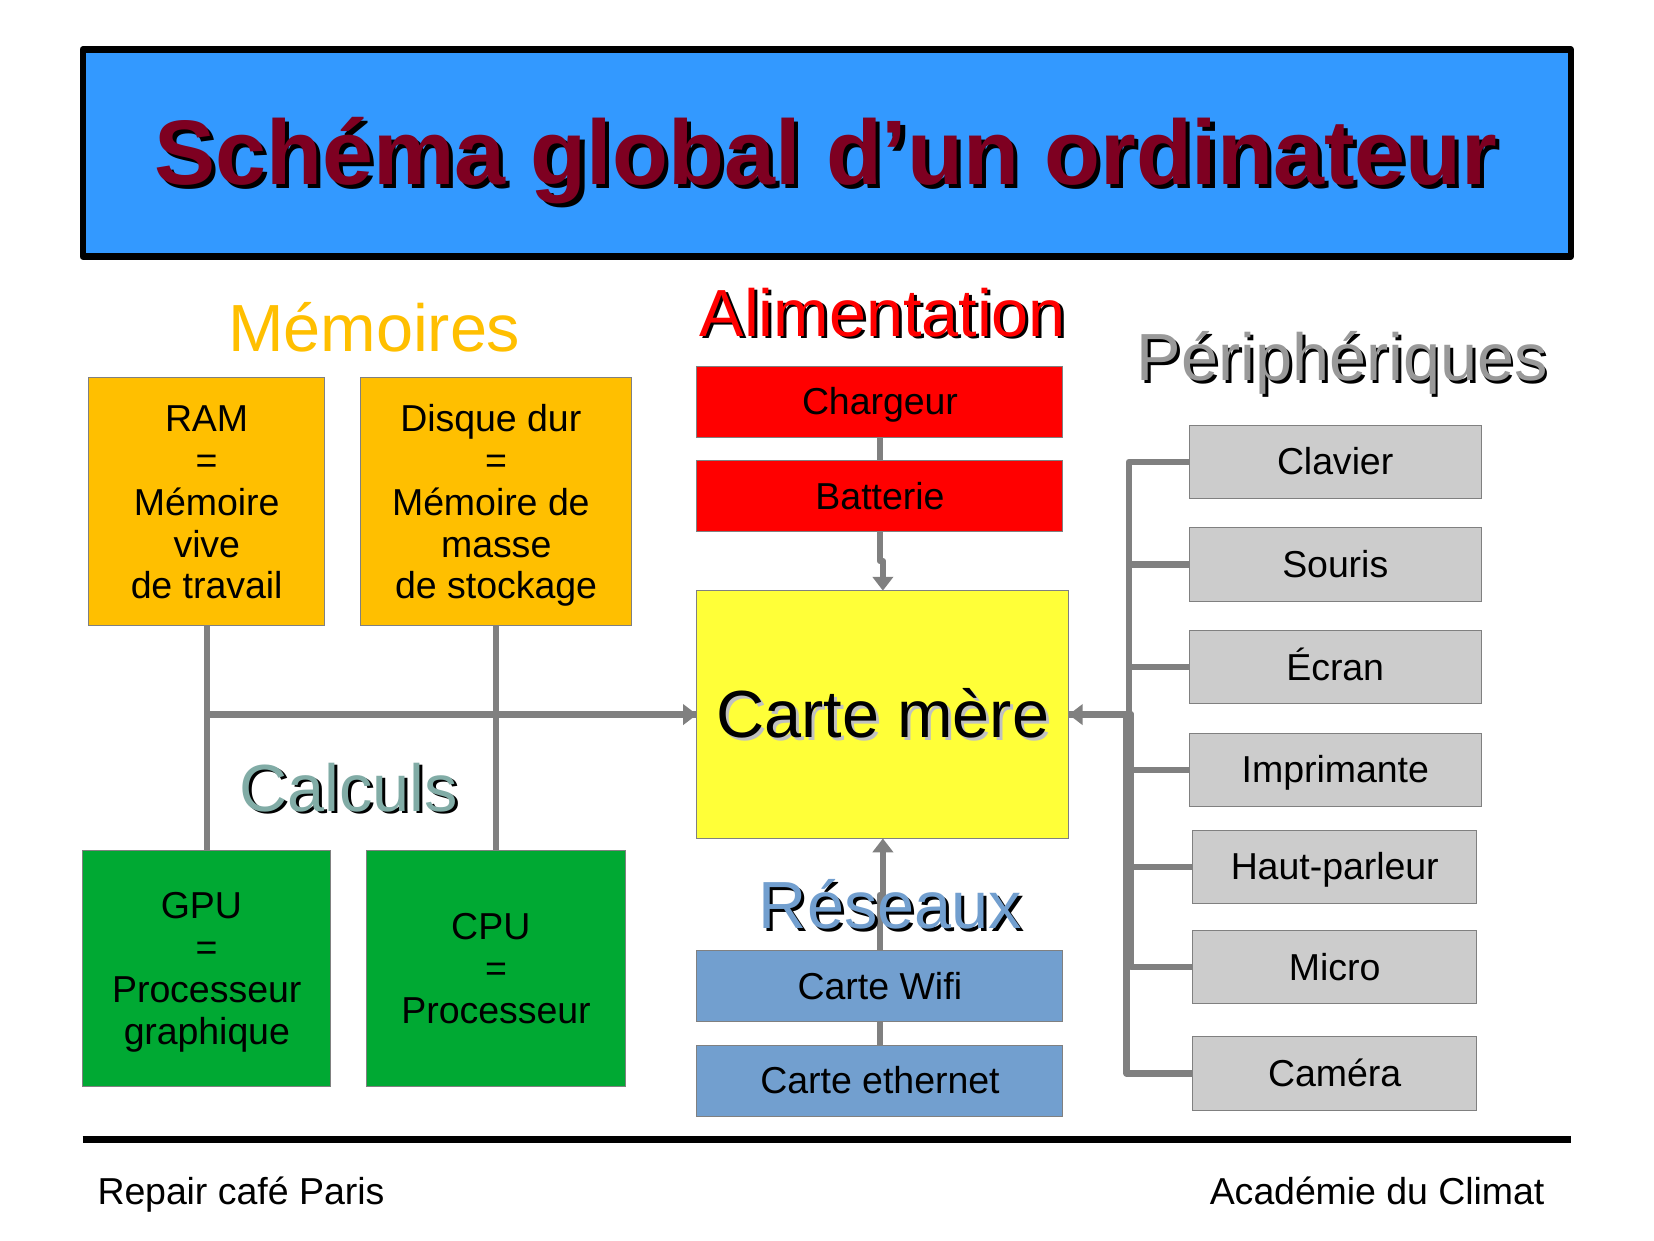

# Schéma global d’un ordinateur
Alimentation
Mémoires
Périphériques
Chargeur
RAM
=
Mémoire
vive
de travail
Disque dur
=
Mémoire de
masse
de stockage
Clavier
Batterie
Souris
Carte mère
Écran
Imprimante
Calculs
Haut-parleur
GPU
=
Processeur
graphique
CPU
=
Processeur
Réseaux
Micro
Carte Wifi
Carte Wifi
Caméra
Carte ethernet
Repair café Paris	Académie du Climat